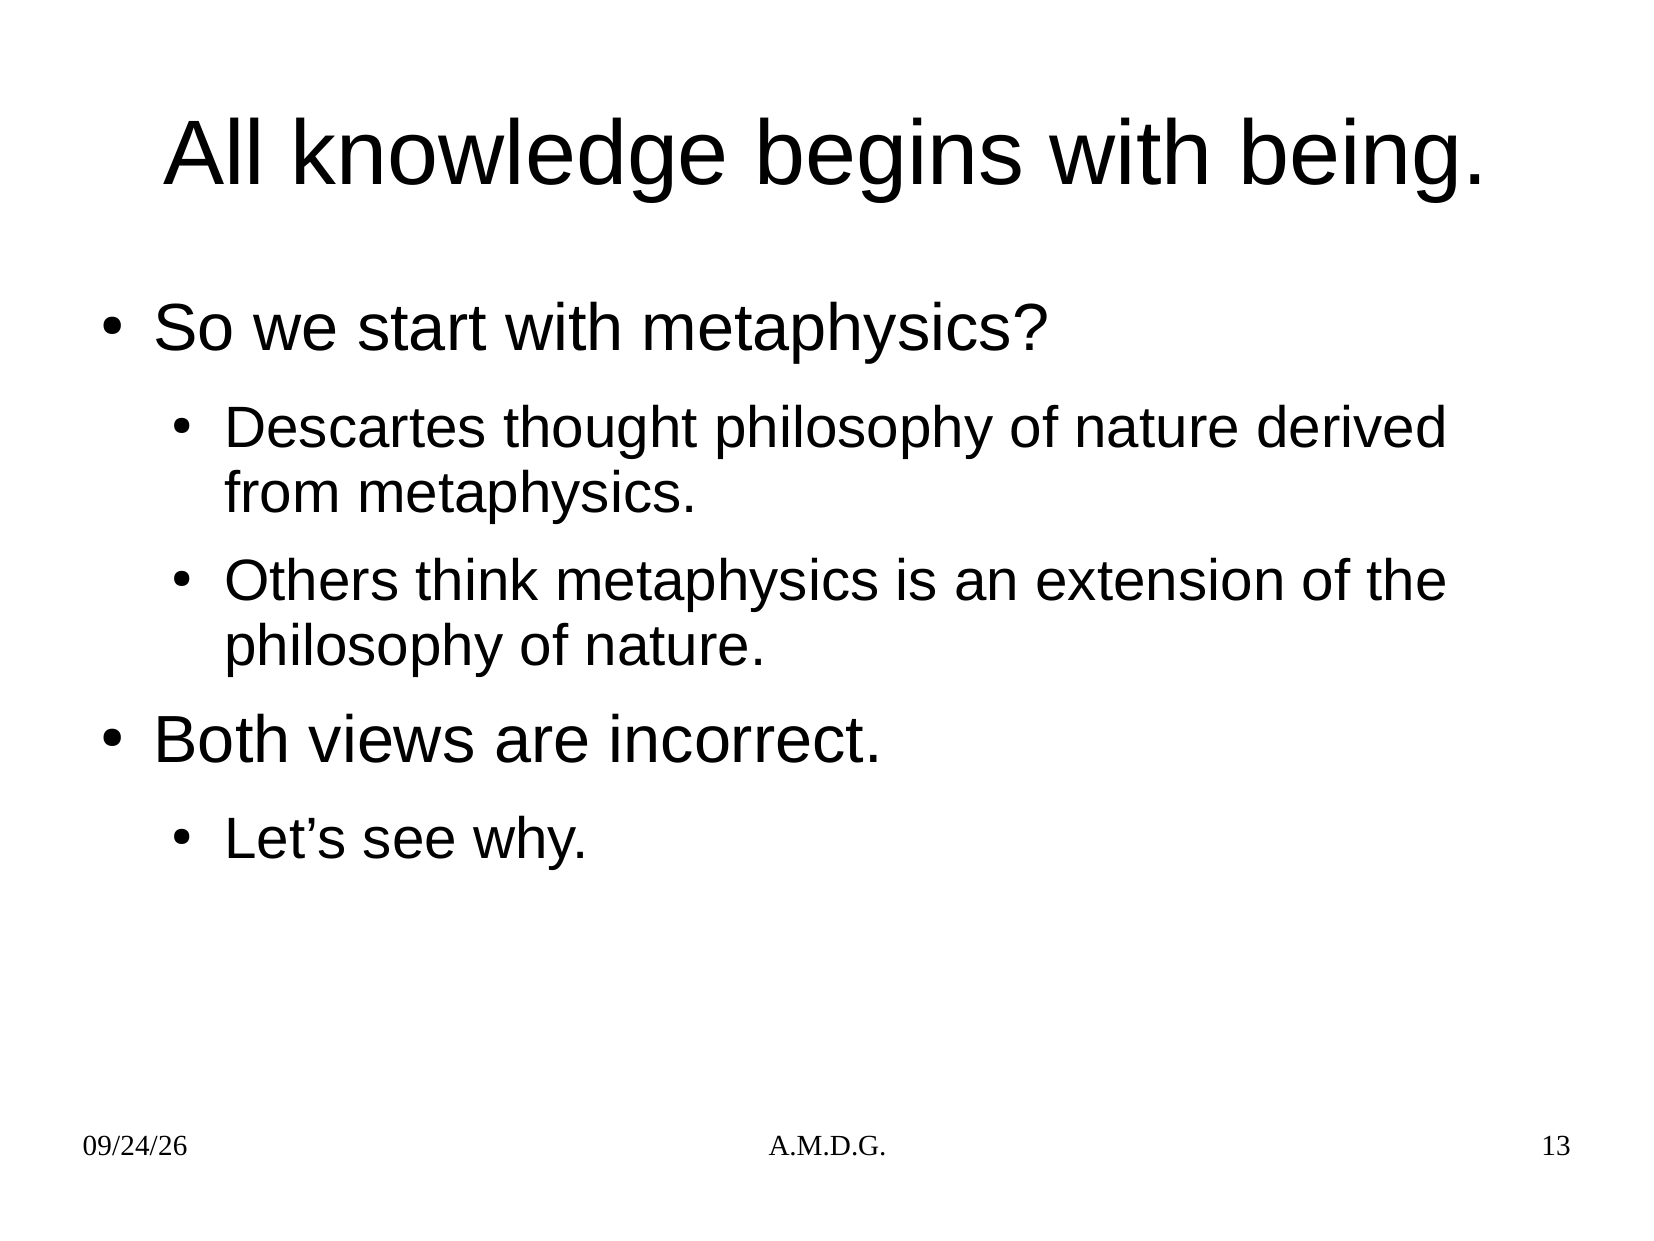

# All knowledge begins with being.
So we start with metaphysics?
Descartes thought philosophy of nature derived from metaphysics.
Others think metaphysics is an extension of the philosophy of nature.
Both views are incorrect.
Let’s see why.
A.M.D.G.
13